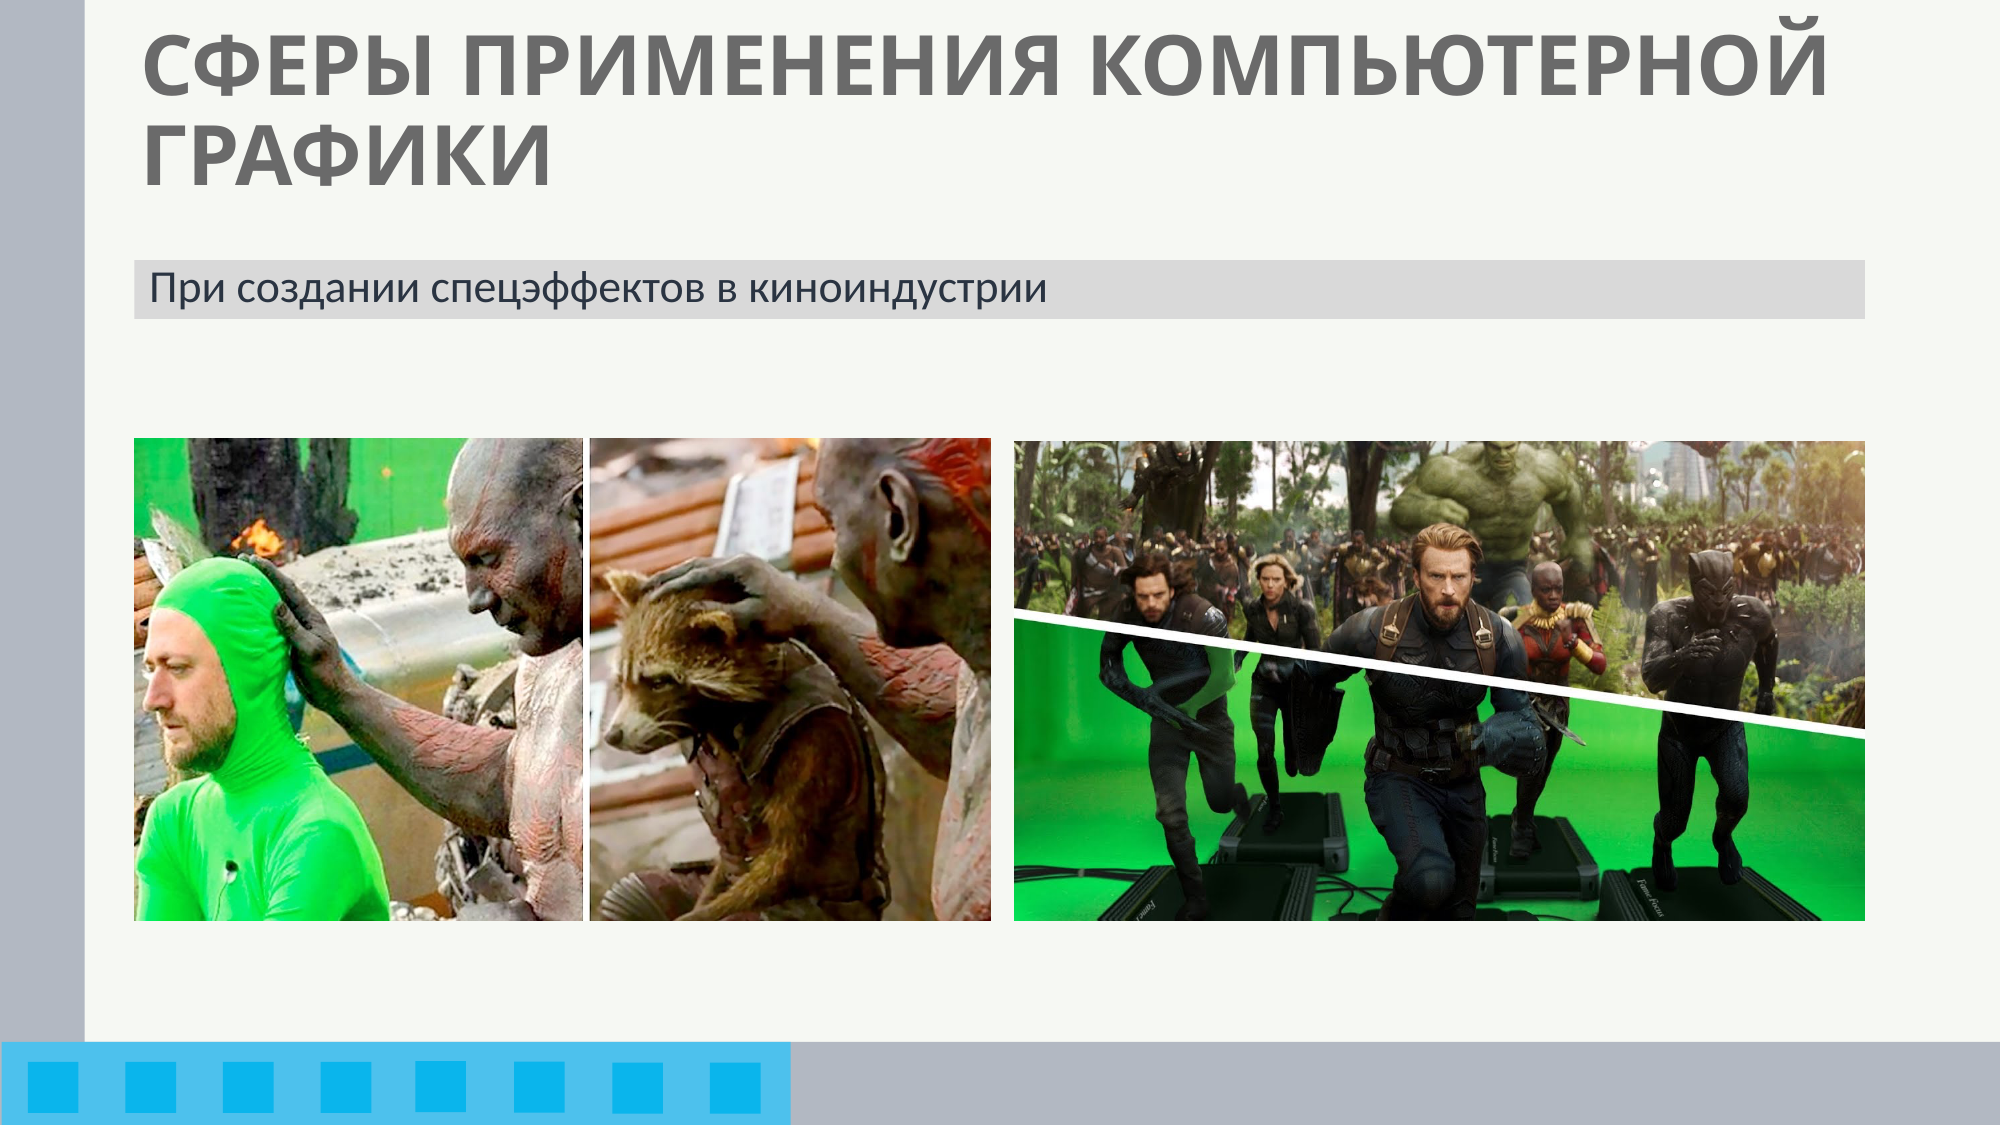

СФЕРЫ ПРИМЕНЕНИЯ КОМПЬЮТЕРНОЙ ГРАФИКИ
При создании спецэффектов в киноиндустрии